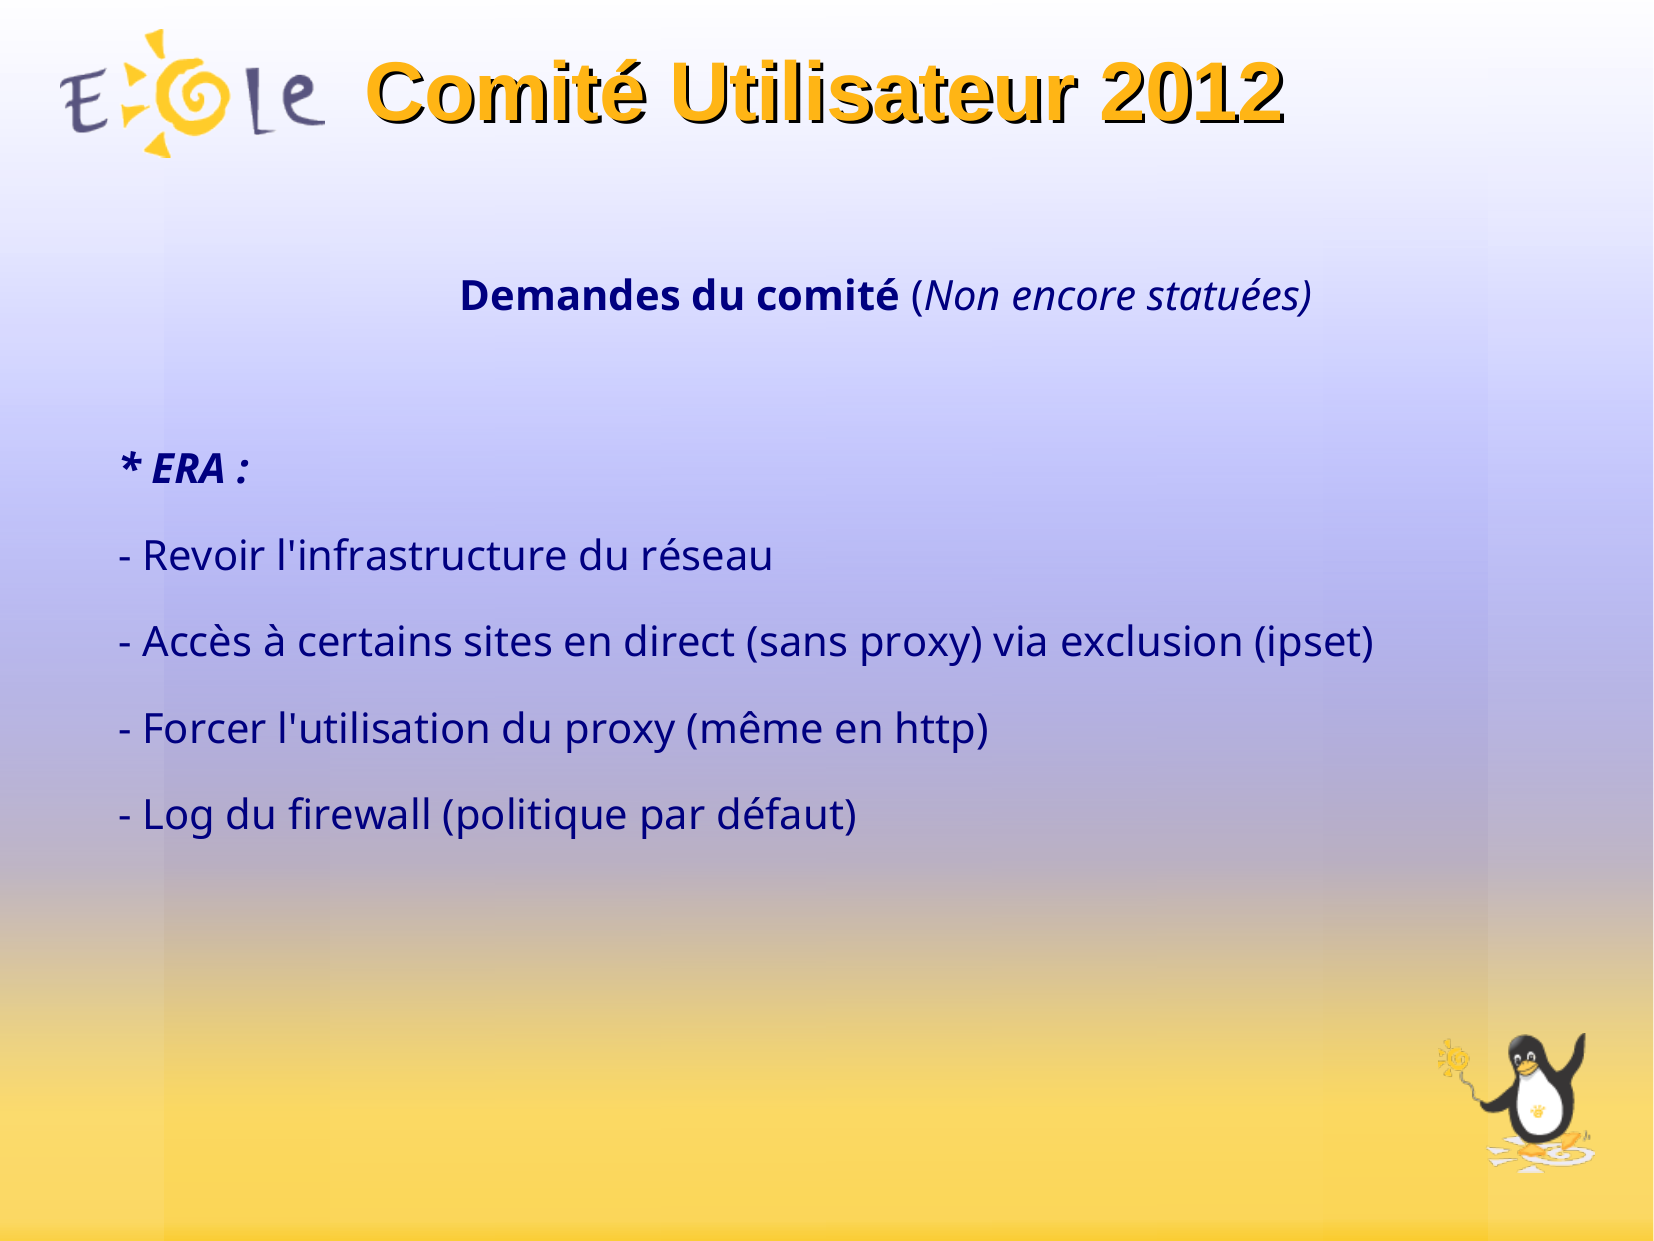

# Comité Utilisateur 2012
Demandes du comité (Non encore statuées)
* ERA :
- Revoir l'infrastructure du réseau
- Accès à certains sites en direct (sans proxy) via exclusion (ipset)
- Forcer l'utilisation du proxy (même en http)
- Log du firewall (politique par défaut)
Voir présentation spécifiques pour les adaptations déjà réalisées